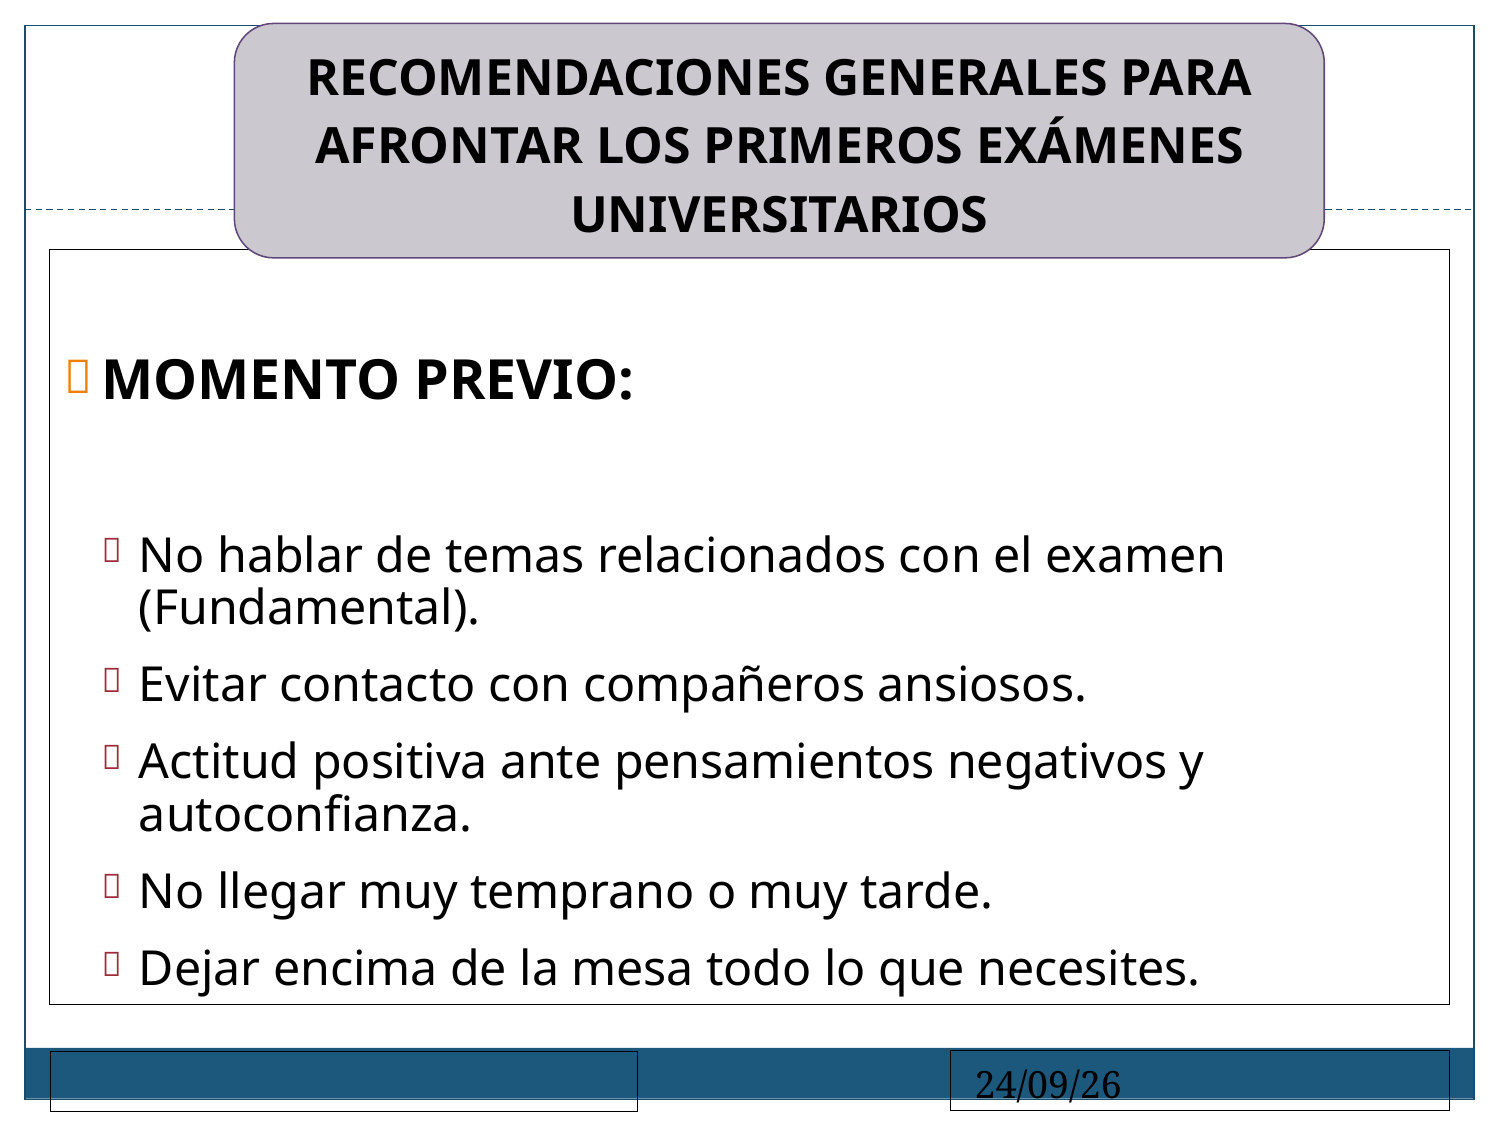

RECOMENDACIONES GENERALES PARA AFRONTAR LOS PRIMEROS EXÁMENES UNIVERSITARIOS
# MOMENTO PREVIO:
No hablar de temas relacionados con el examen (Fundamental).
Evitar contacto con compañeros ansiosos.
Actitud positiva ante pensamientos negativos y autoconfianza.
No llegar muy temprano o muy tarde.
Dejar encima de la mesa todo lo que necesites.